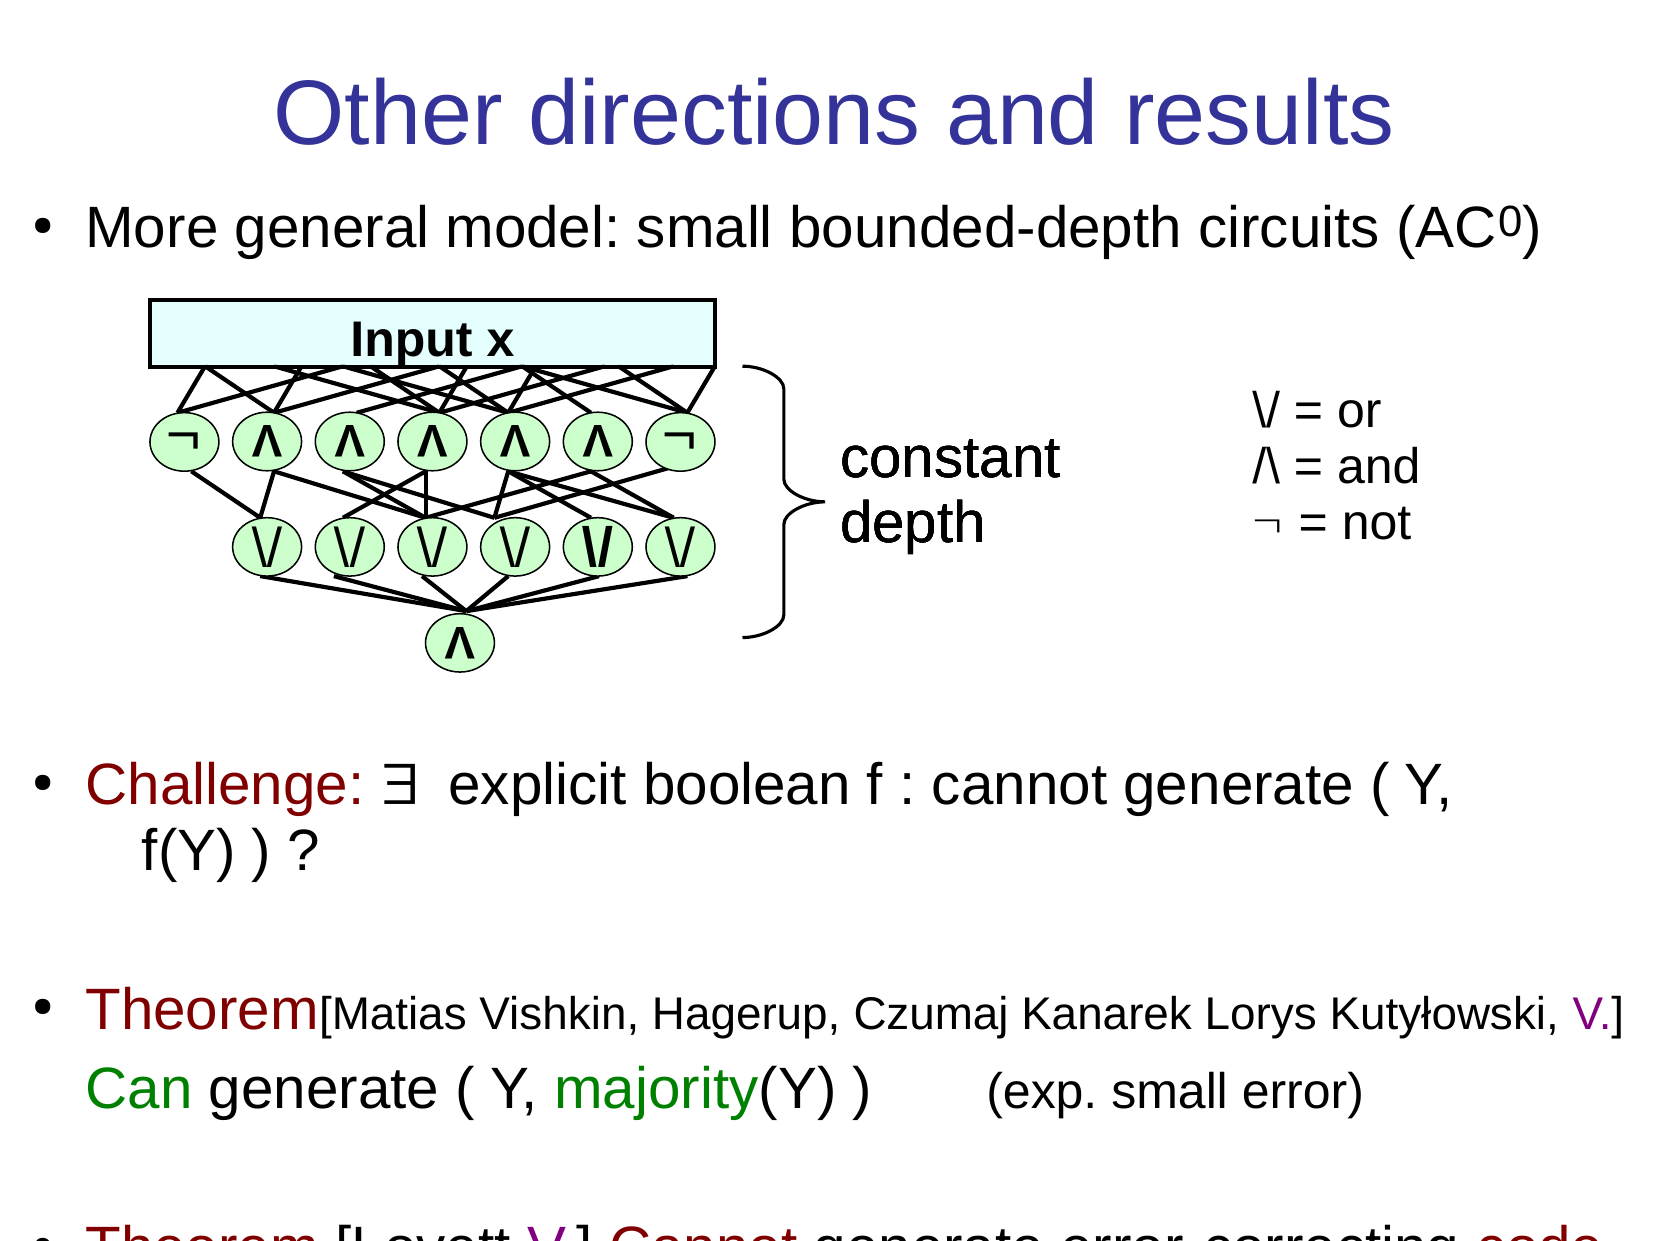

Other directions and results
# More general model: small bounded-depth circuits (AC0)
Challenge:  explicit boolean f : cannot generate ( Y, f(Y) ) ?
Theorem[Matias Vishkin, Hagerup, Czumaj Kanarek Lorys Kutyłowski, V.]
Can generate ( Y, majority(Y) ) (exp. small error)
Theorem [Lovett V.] Cannot generate error-correcting code
Input x
\/ = or
/\ = and
 = not
V
V
V
V
V


constant
depth
constant
depth
constant
depth
constant
depth
/\
/\
/\
/\
/\
/\
V